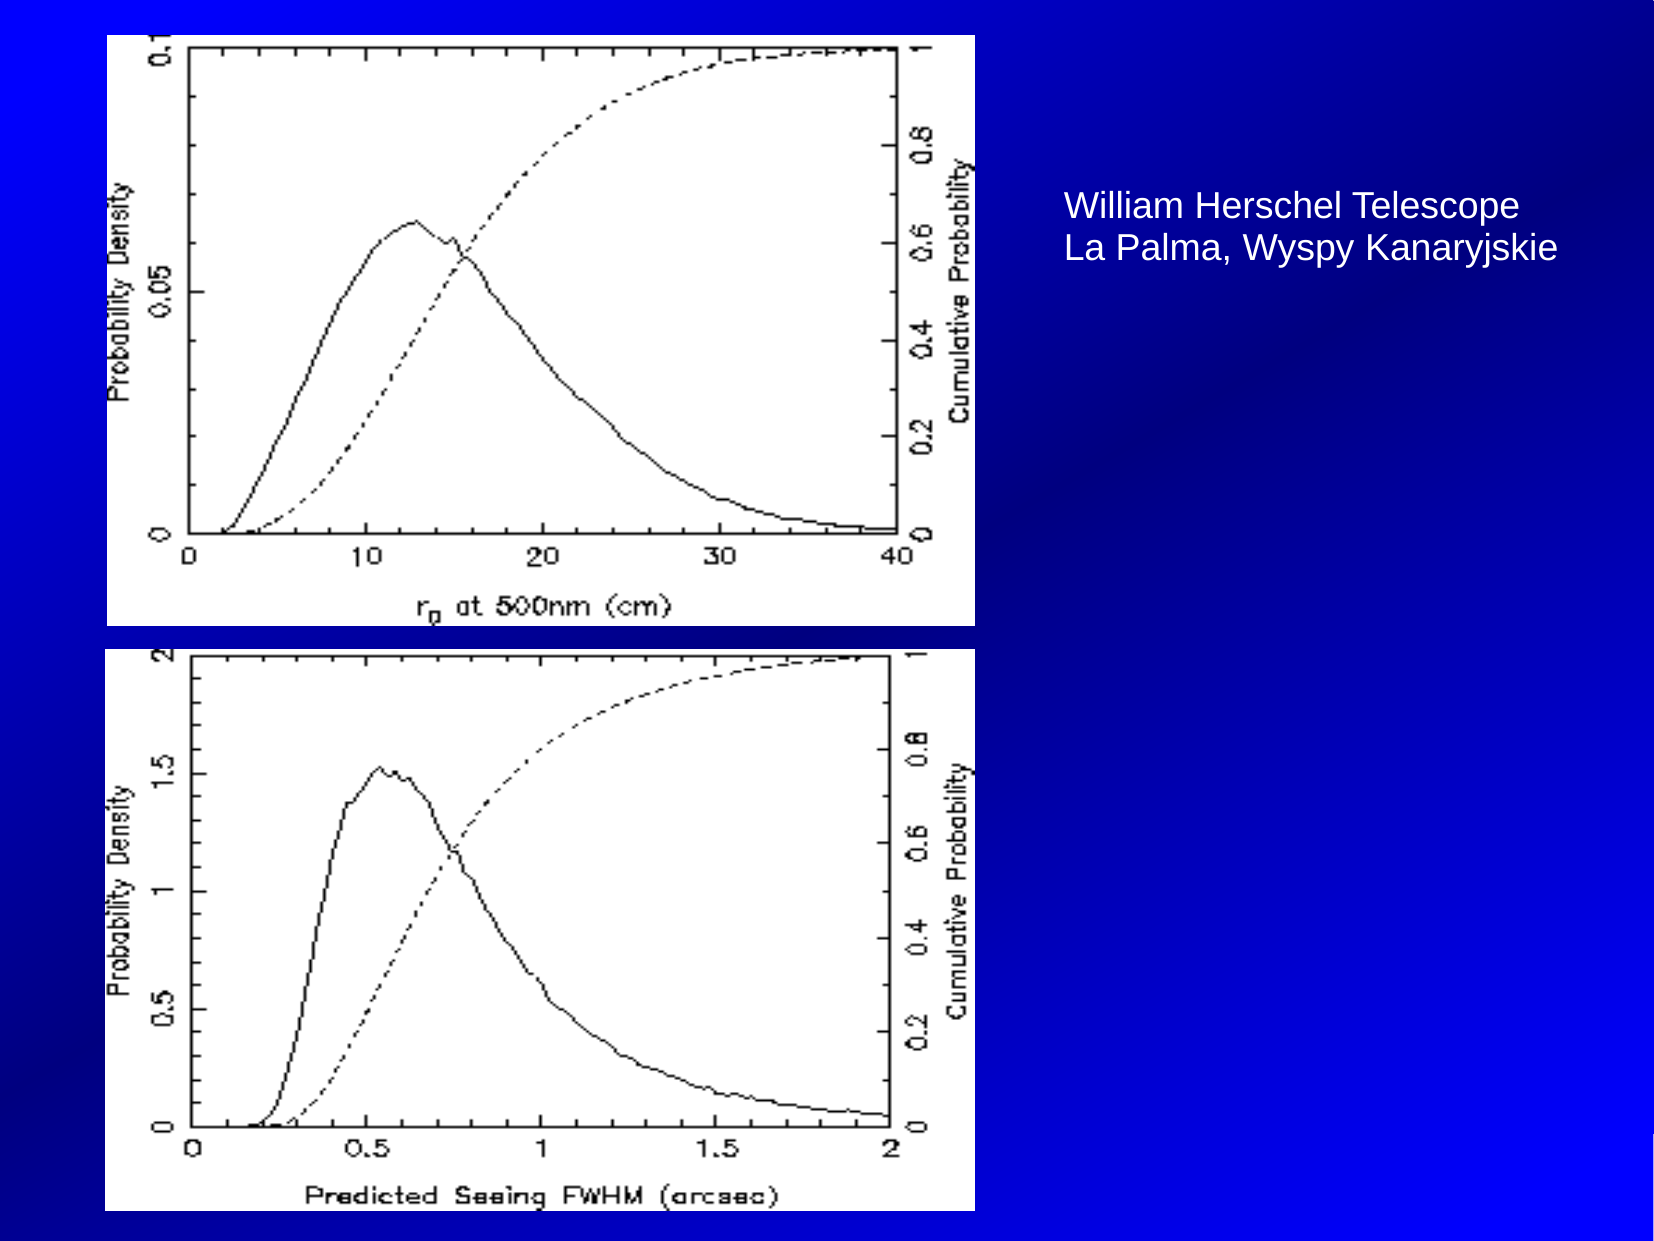

William Herschel Telescope
La Palma, Wyspy Kanaryjskie